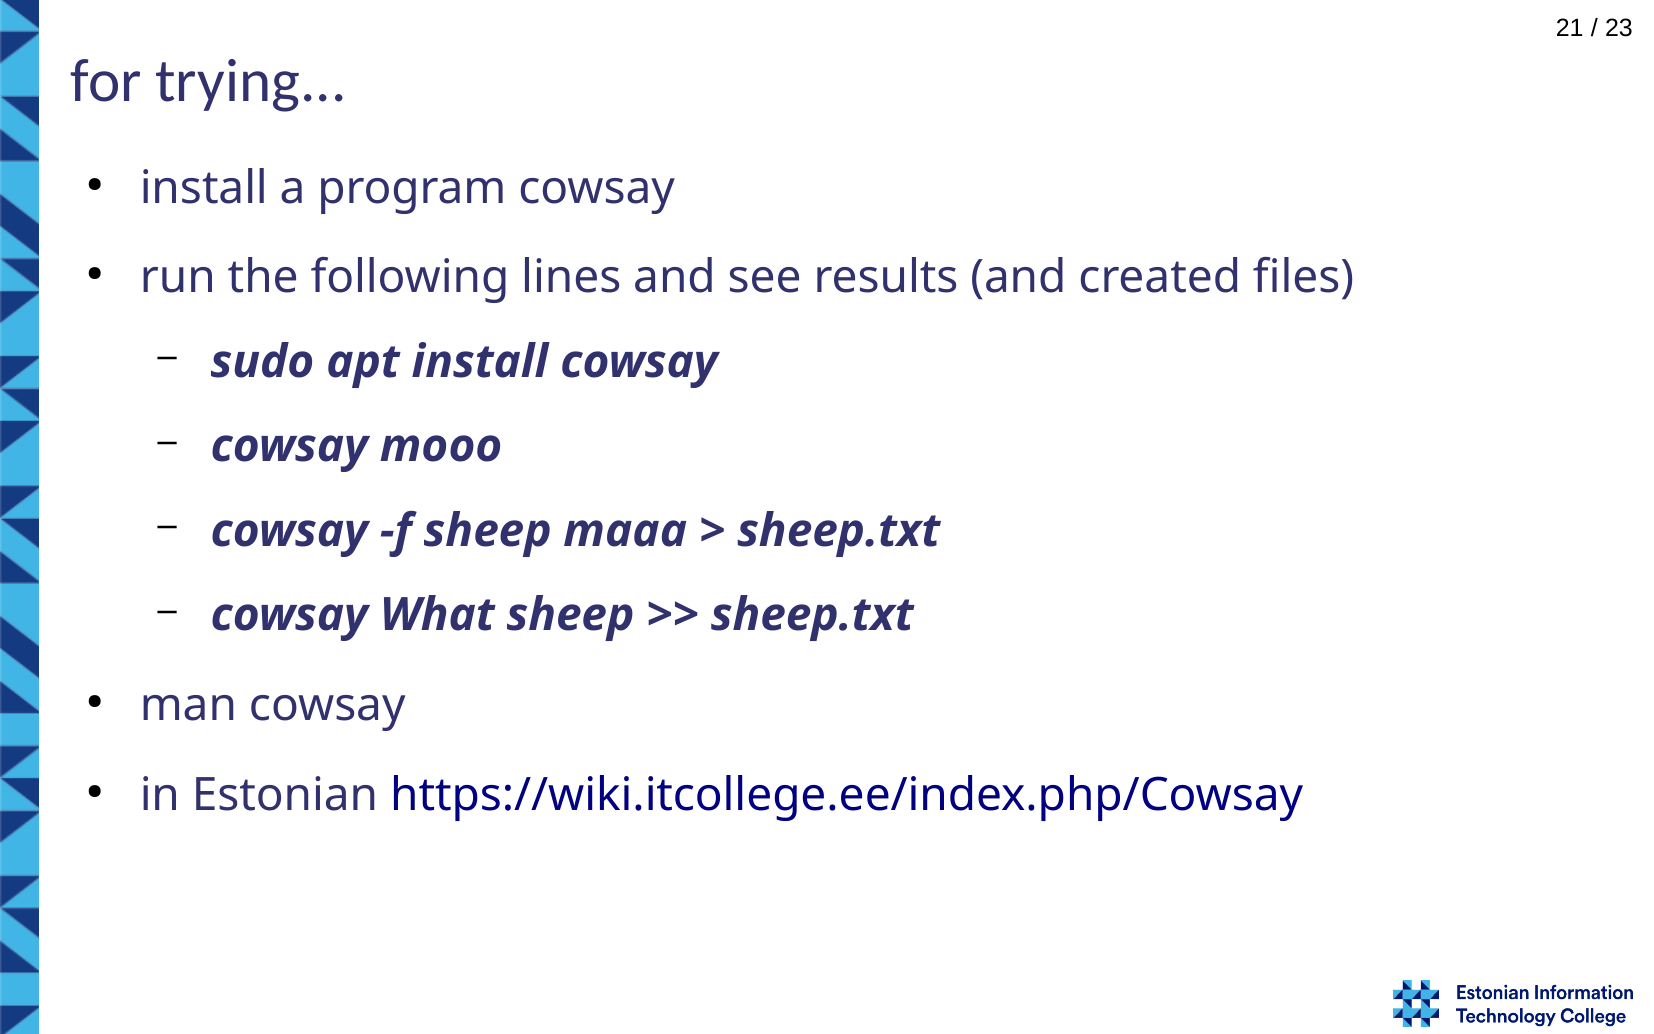

# for trying...
install a program cowsay
run the following lines and see results (and created files)
sudo apt install cowsay
cowsay mooo
cowsay -f sheep maaa > sheep.txt
cowsay What sheep >> sheep.txt
man cowsay
in Estonian https://wiki.itcollege.ee/index.php/Cowsay